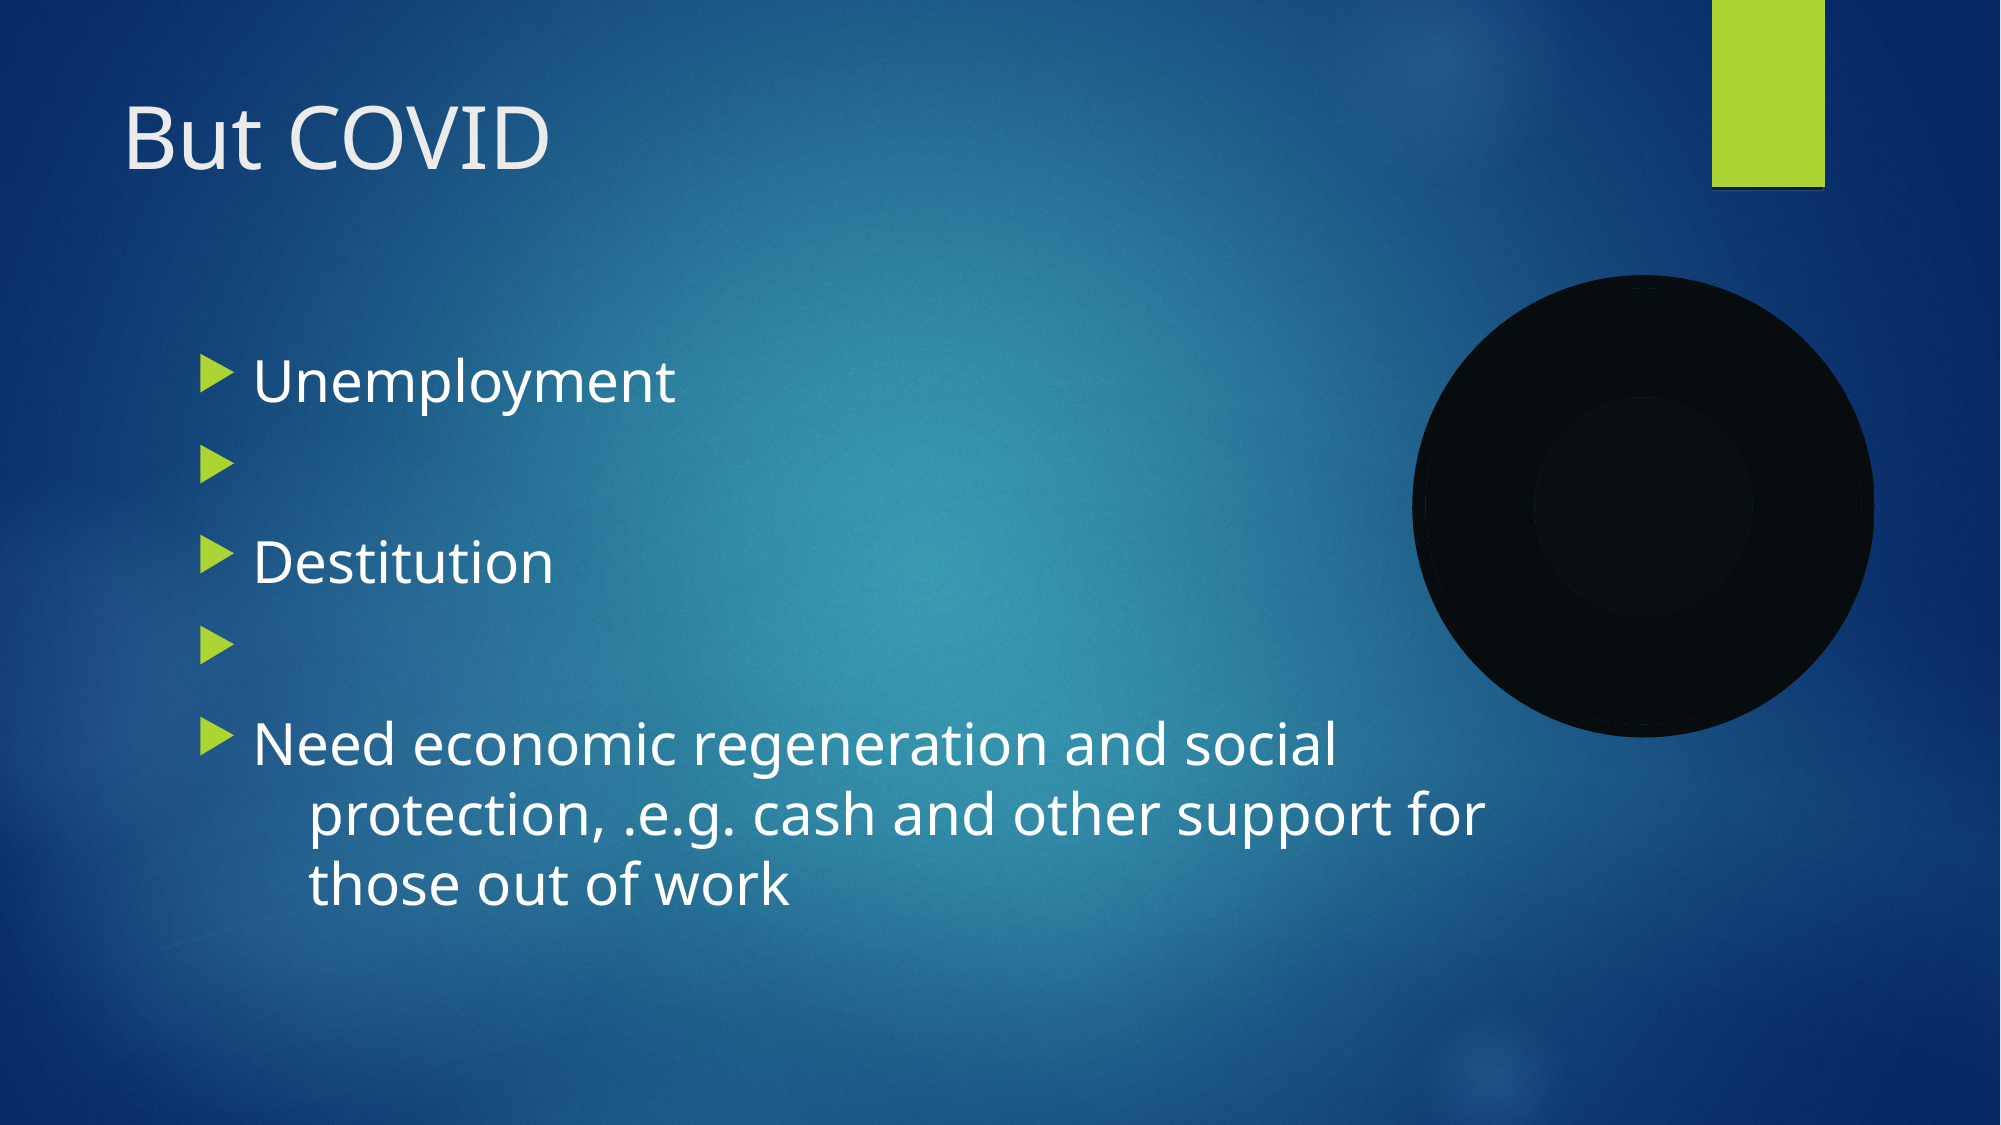

# But COVID
Unemployment
Destitution
Need economic regeneration and social protection, .e.g. cash and other support for those out of work